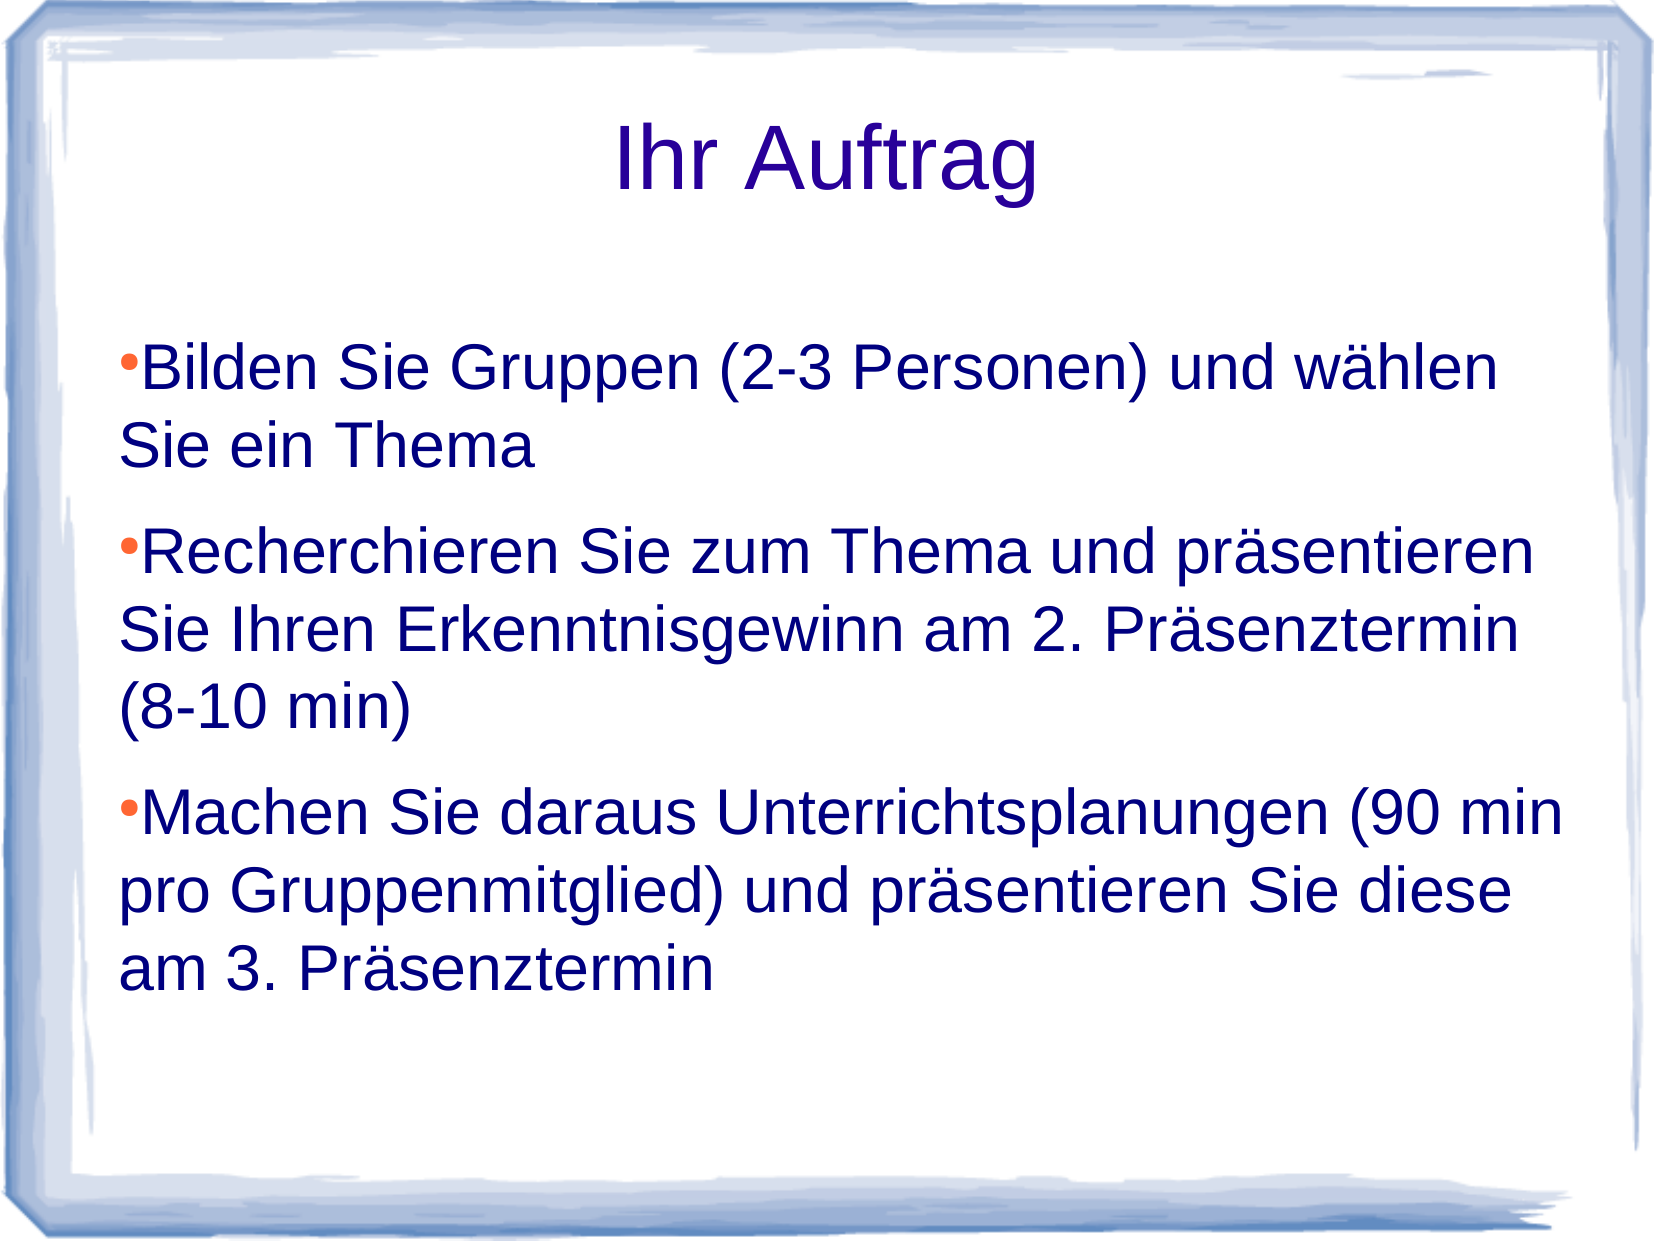

# Ihr Auftrag
Bilden Sie Gruppen (2-3 Personen) und wählen Sie ein Thema
Recherchieren Sie zum Thema und präsentieren Sie Ihren Erkenntnisgewinn am 2. Präsenztermin (8-10 min)
Machen Sie daraus Unterrichtsplanungen (90 min pro Gruppenmitglied) und präsentieren Sie diese am 3. Präsenztermin